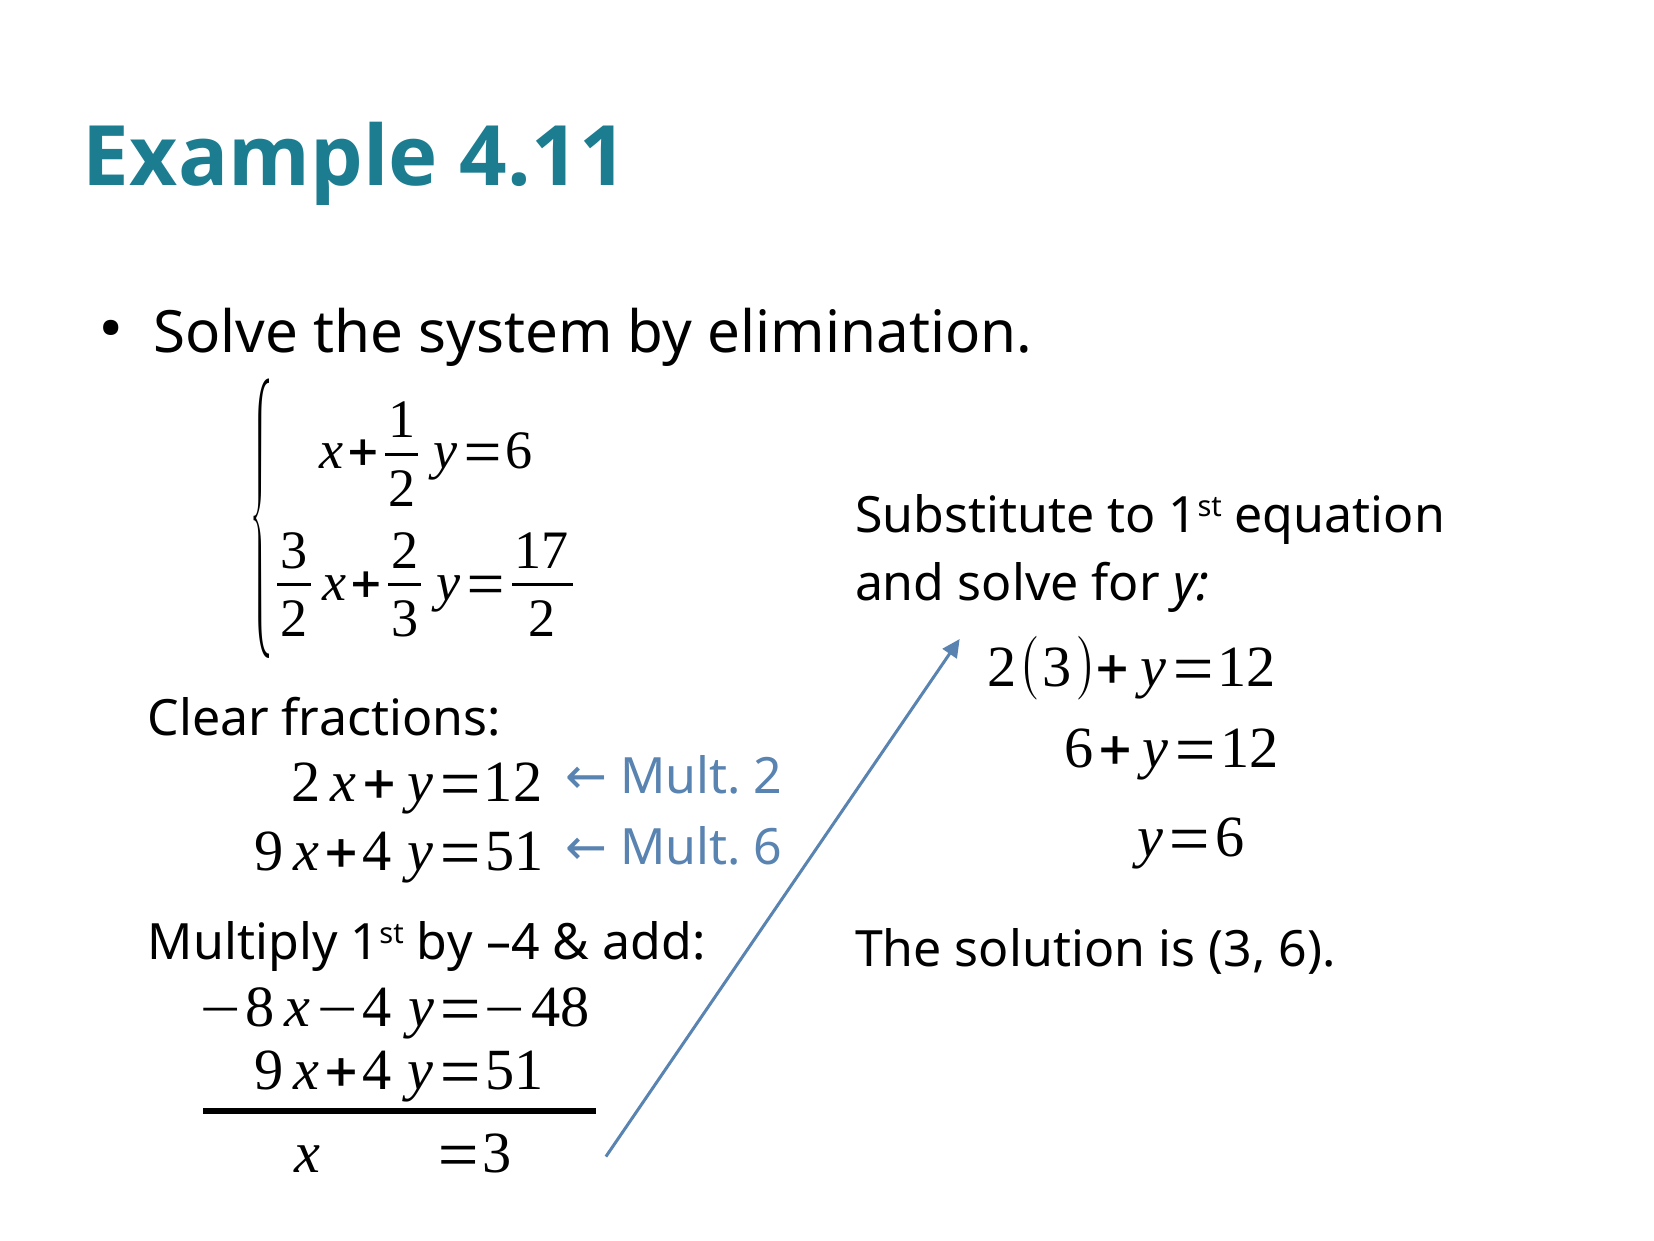

# Example 4.11
Solve the system by elimination.
Substitute to 1st equation and solve for y:
Clear fractions:
← Mult. 2
← Mult. 6
Multiply 1st by –4 & add:
The solution is (3, 6).